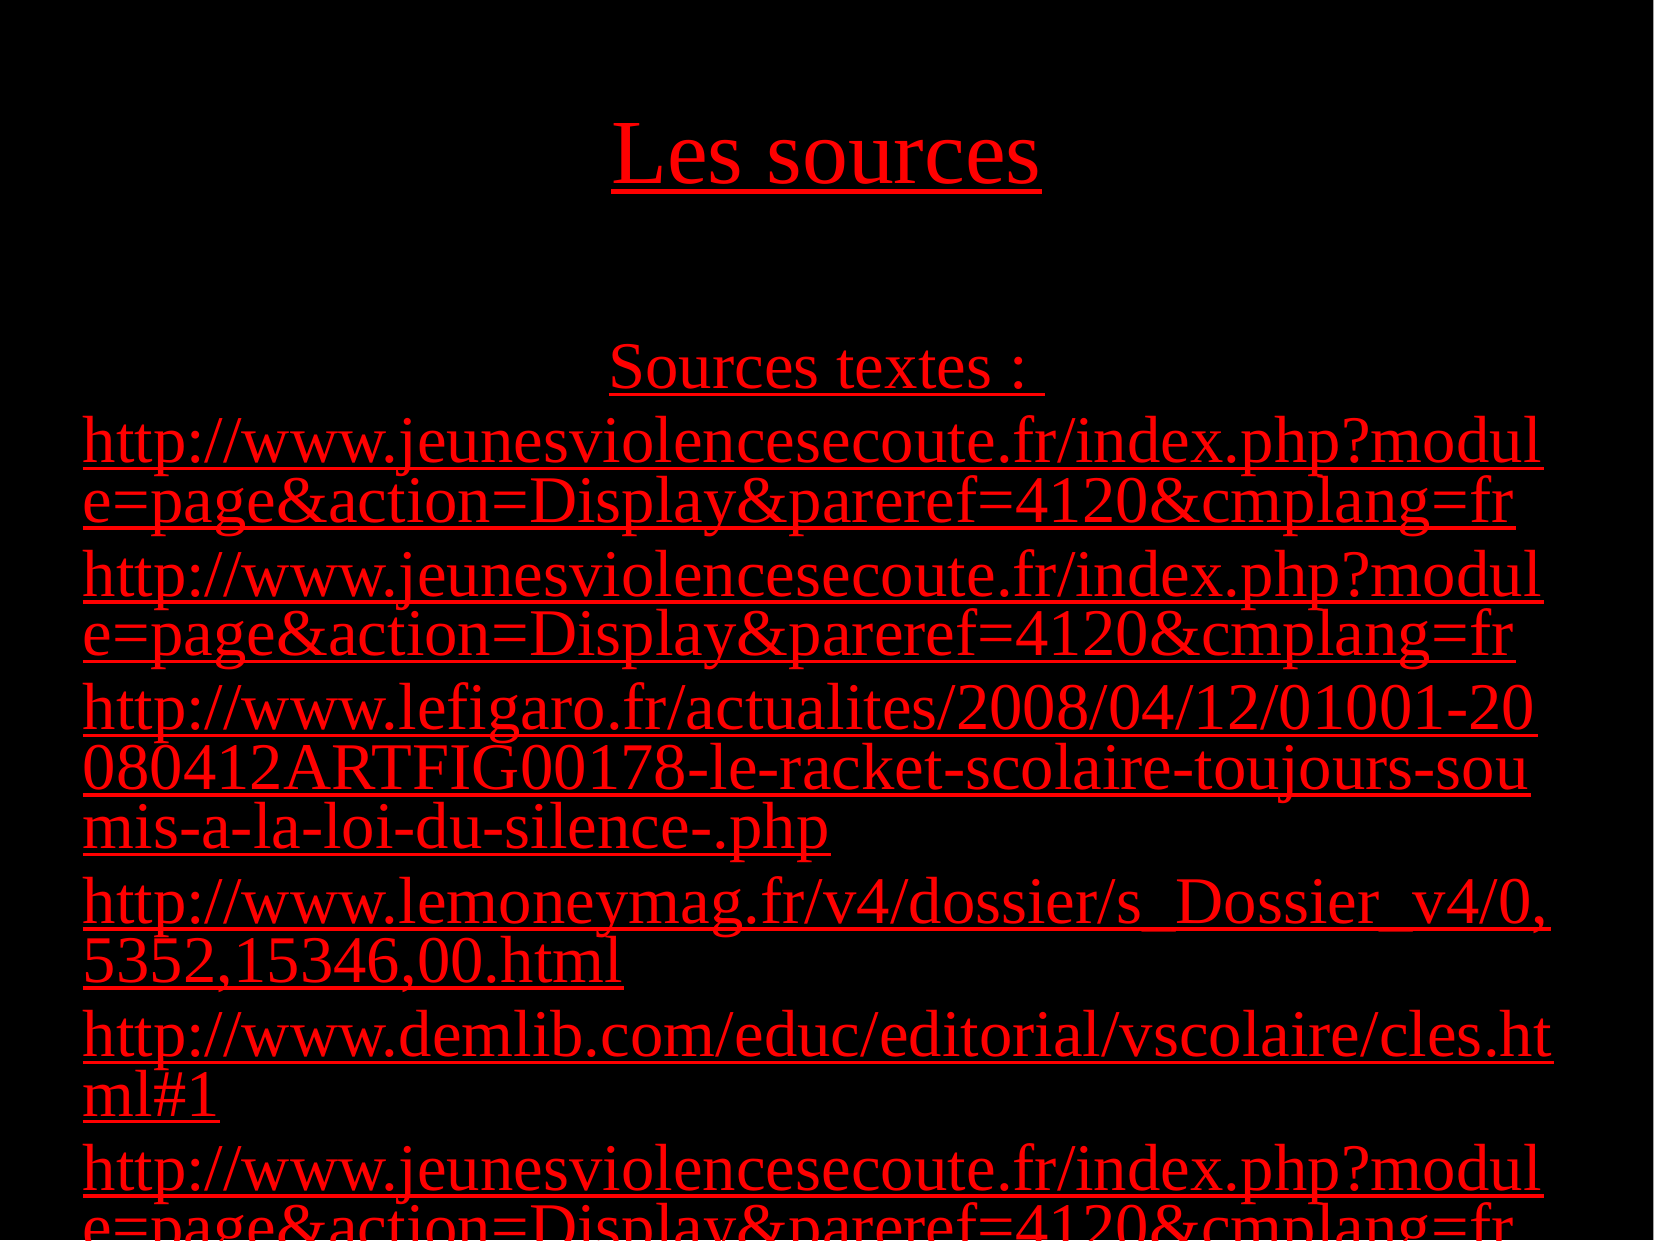

# Les sources
Sources textes :
http://www.jeunesviolencesecoute.fr/index.php?module=page&action=Display&pareref=4120&cmplang=fr
http://www.jeunesviolencesecoute.fr/index.php?module=page&action=Display&pareref=4120&cmplang=fr
http://www.lefigaro.fr/actualites/2008/04/12/01001-20080412ARTFIG00178-le-racket-scolaire-toujours-soumis-a-la-loi-du-silence-.php
http://www.lemoneymag.fr/v4/dossier/s_Dossier_v4/0,5352,15346,00.html
http://www.demlib.com/educ/editorial/vscolaire/cles.html#1
http://www.jeunesviolencesecoute.fr/index.php?module=page&action=Display&pareref=4120&cmplang=fr
Sources images :
http://www.aude.pref.gouv.fr/services/guideddsp/images/racket.gif